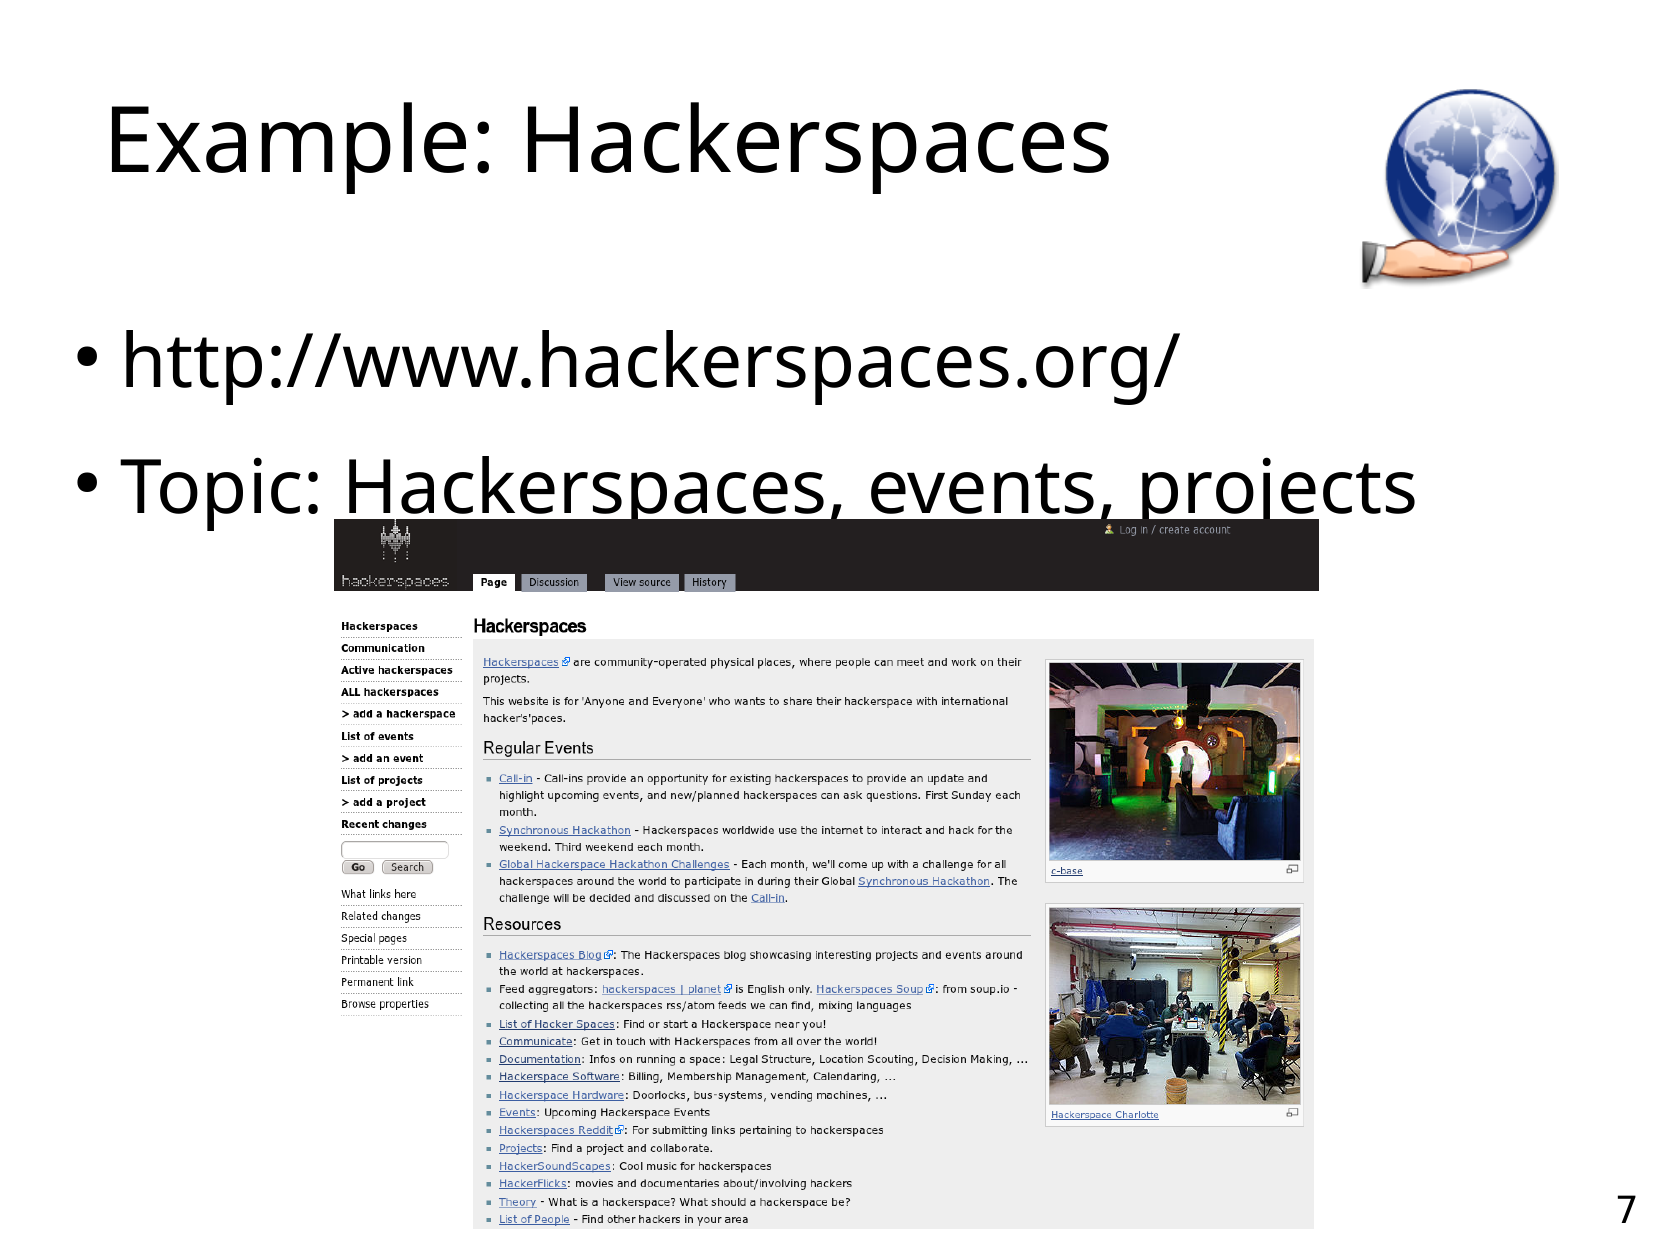

Example: Hackerspaces
 http://www.hackerspaces.org/
 Topic: Hackerspaces, events, projects
7